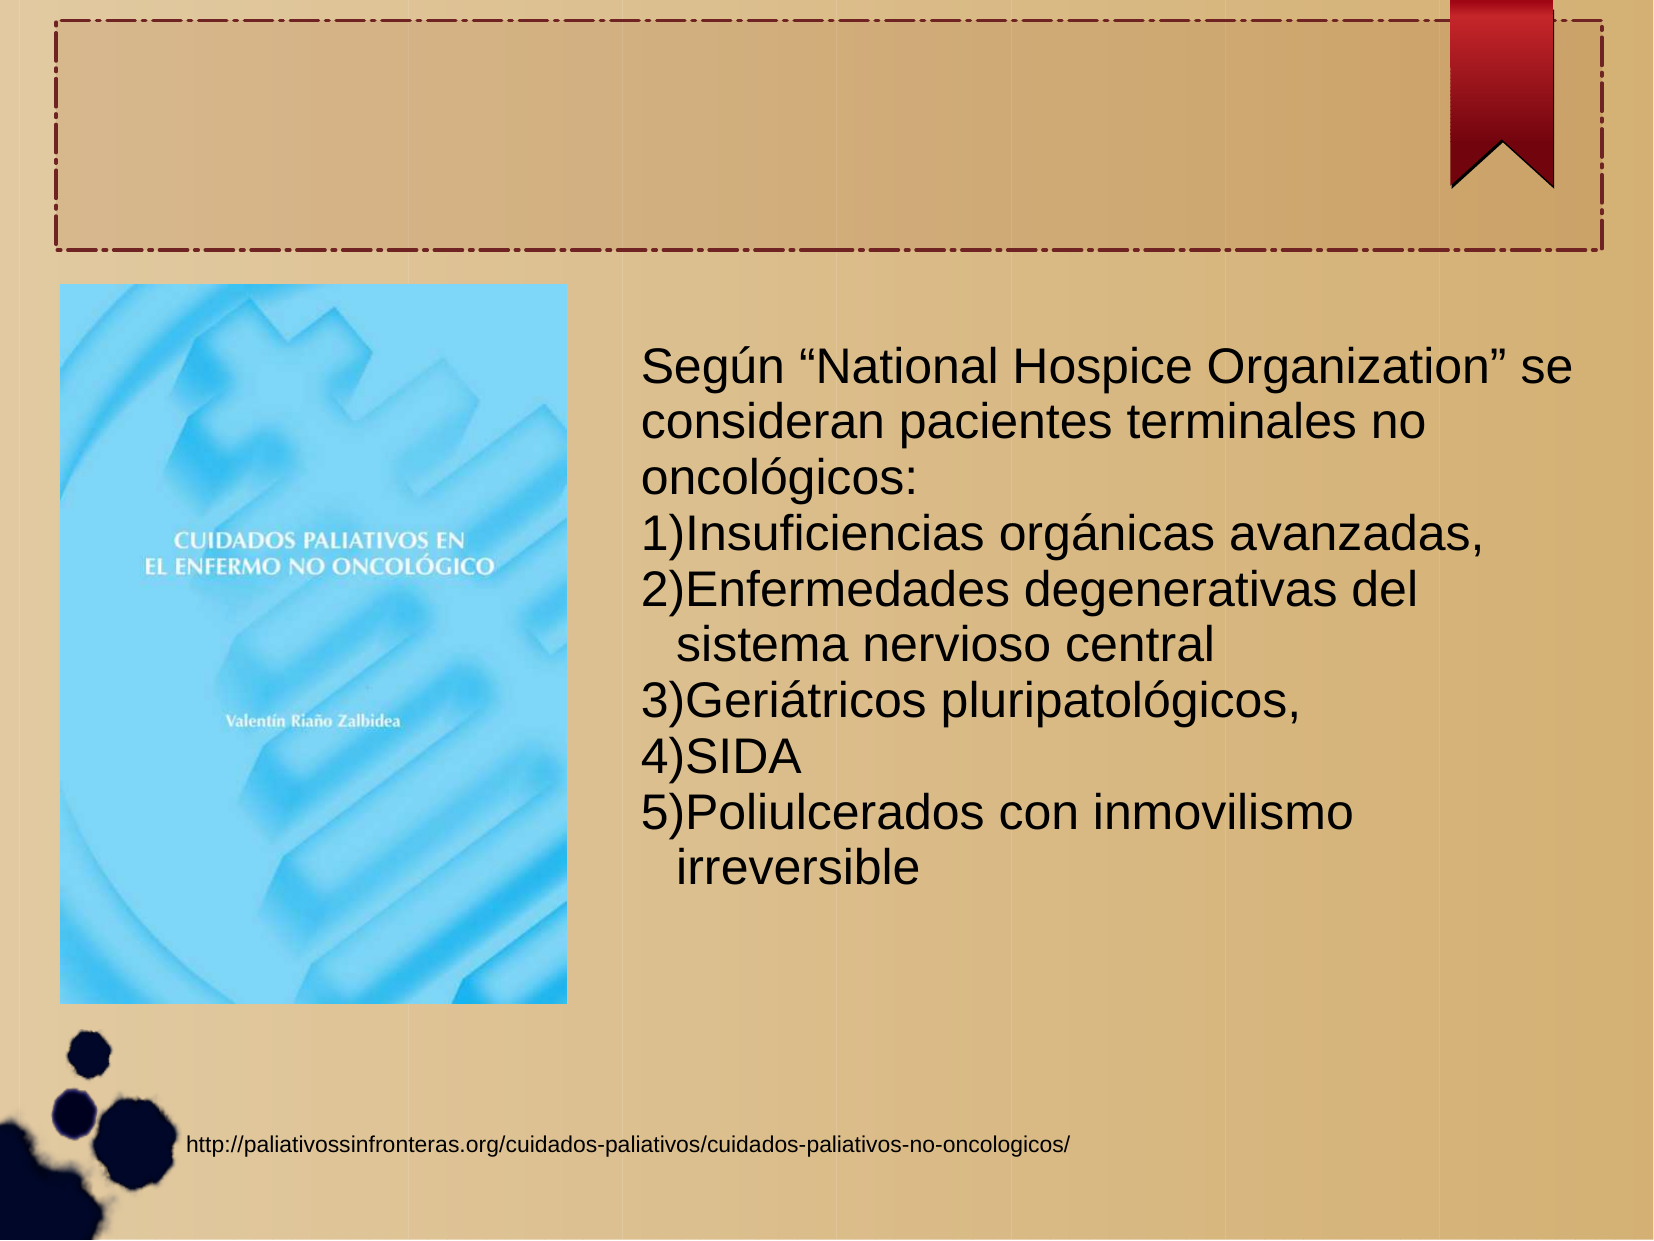

Según “National Hospice Organization” se consideran pacientes terminales no oncológicos:
Insuficiencias orgánicas avanzadas,
Enfermedades degenerativas del sistema nervioso central
Geriátricos pluripatológicos,
SIDA
Poliulcerados con inmovilismo irreversible
http://paliativossinfronteras.org/cuidados-paliativos/cuidados-paliativos-no-oncologicos/